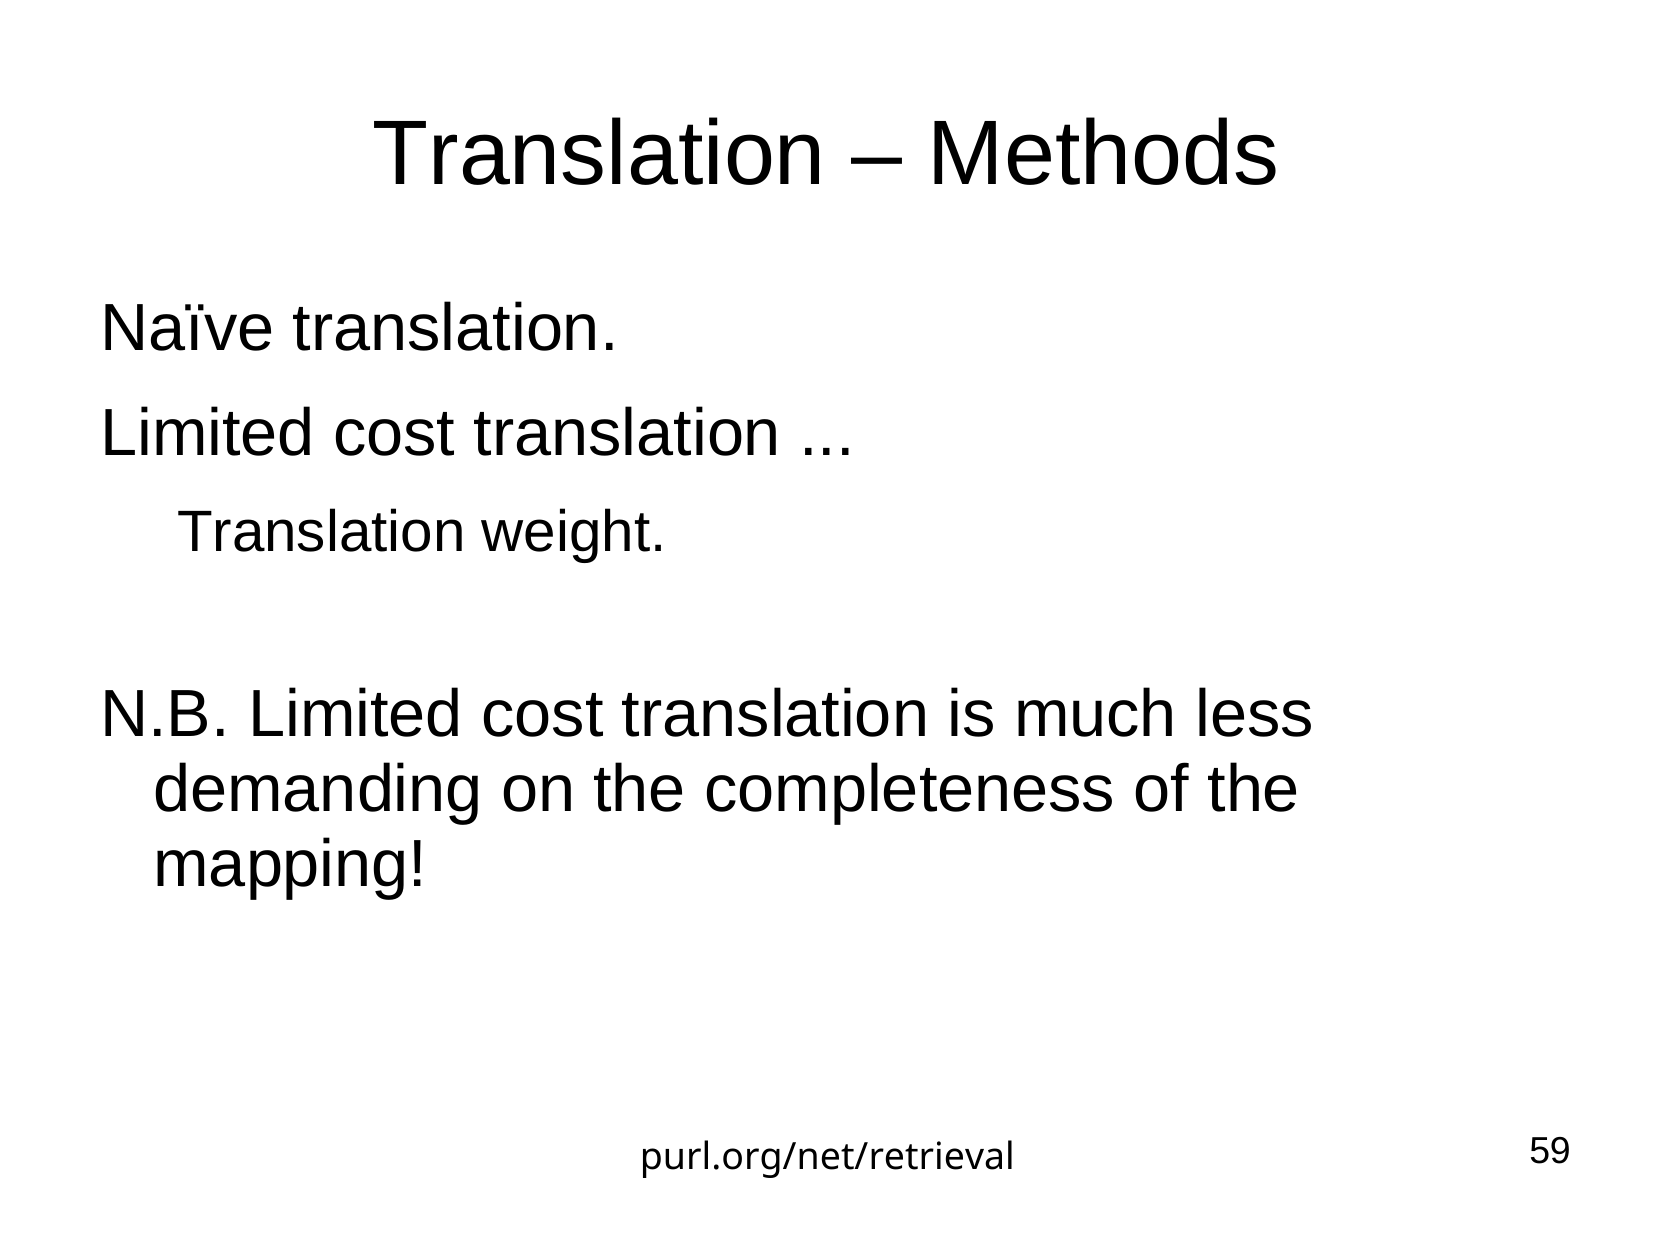

# Translation – Methods
Naïve translation.
Limited cost translation ...
Translation weight.
N.B. Limited cost translation is much less demanding on the completeness of the mapping!
purl.org/net/retrieval
59